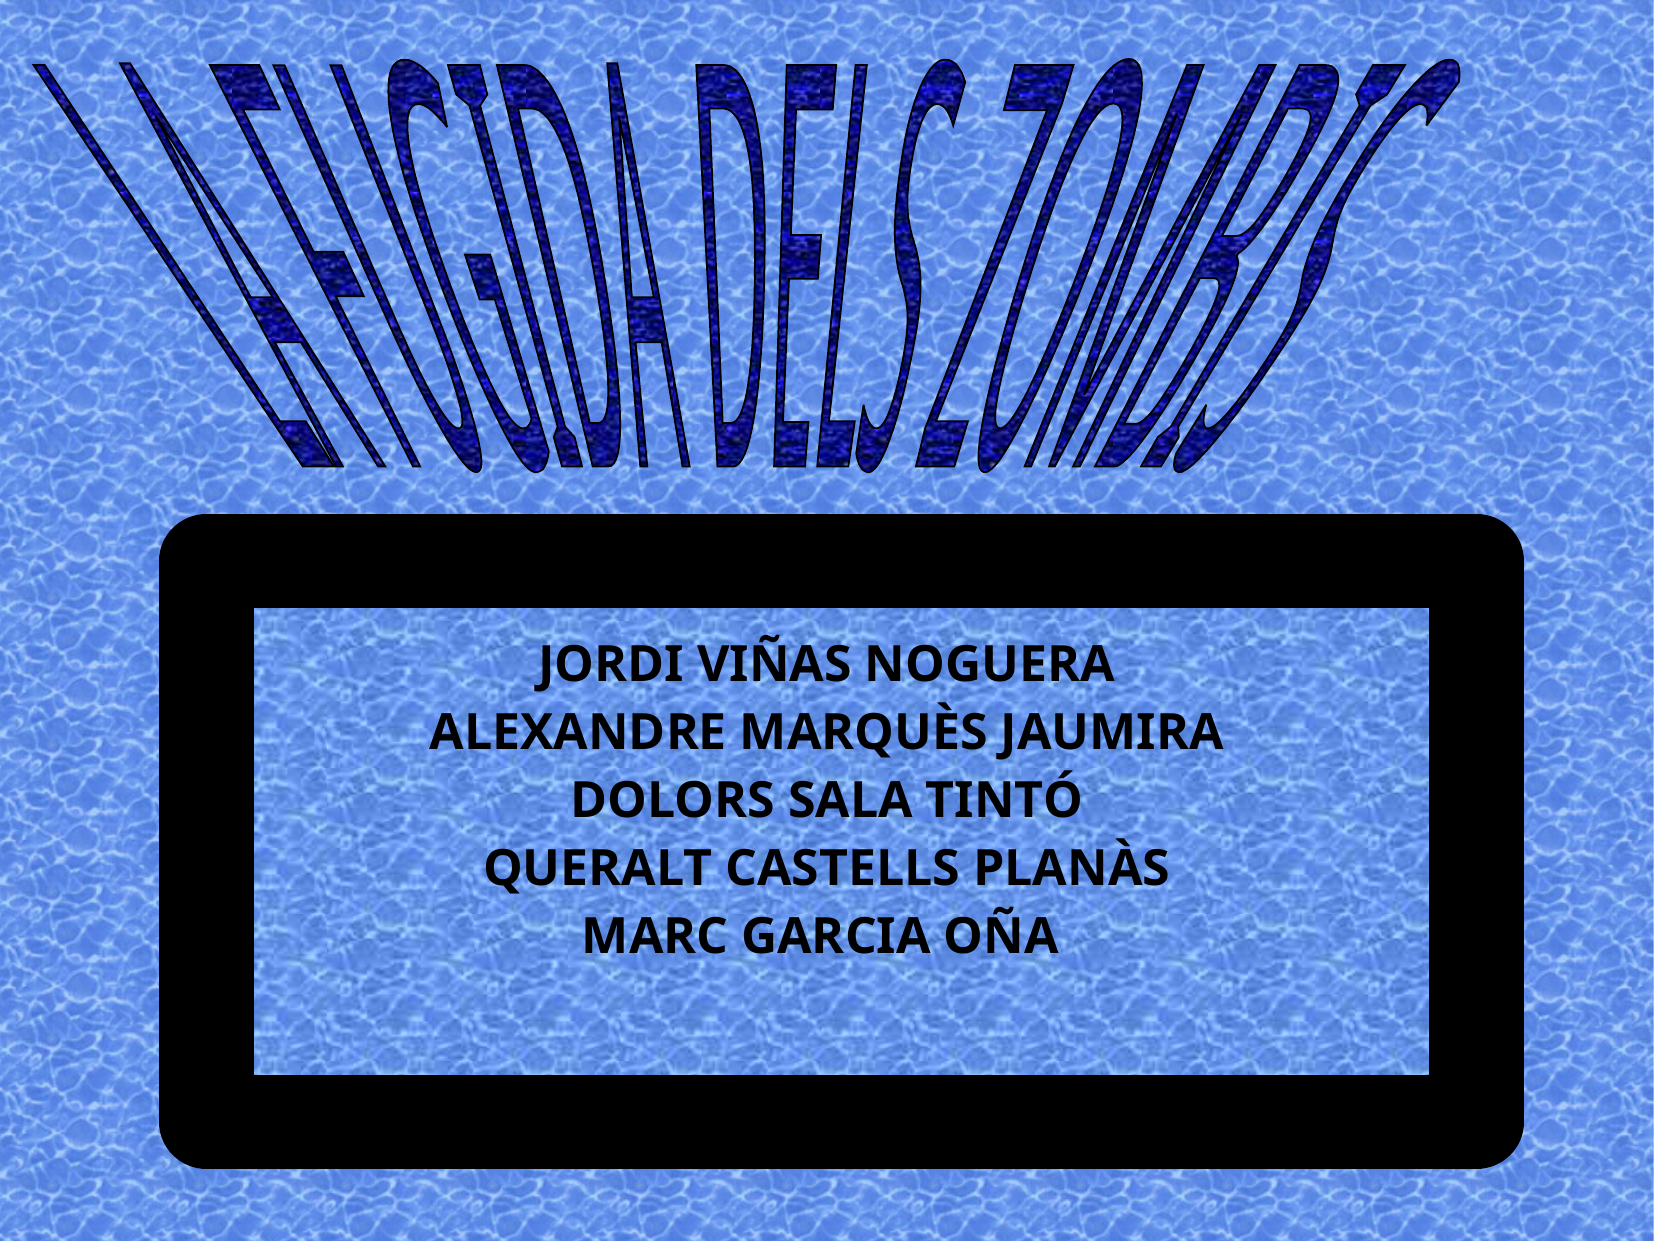

LA FUGIDA DELS ZOMBIS
JORDI VIÑAS NOGUERA
ALEXANDRE MARQUÈS JAUMIRA
DOLORS SALA TINTÓ
QUERALT CASTELLS PLANÀS
MARC GARCIA OÑA